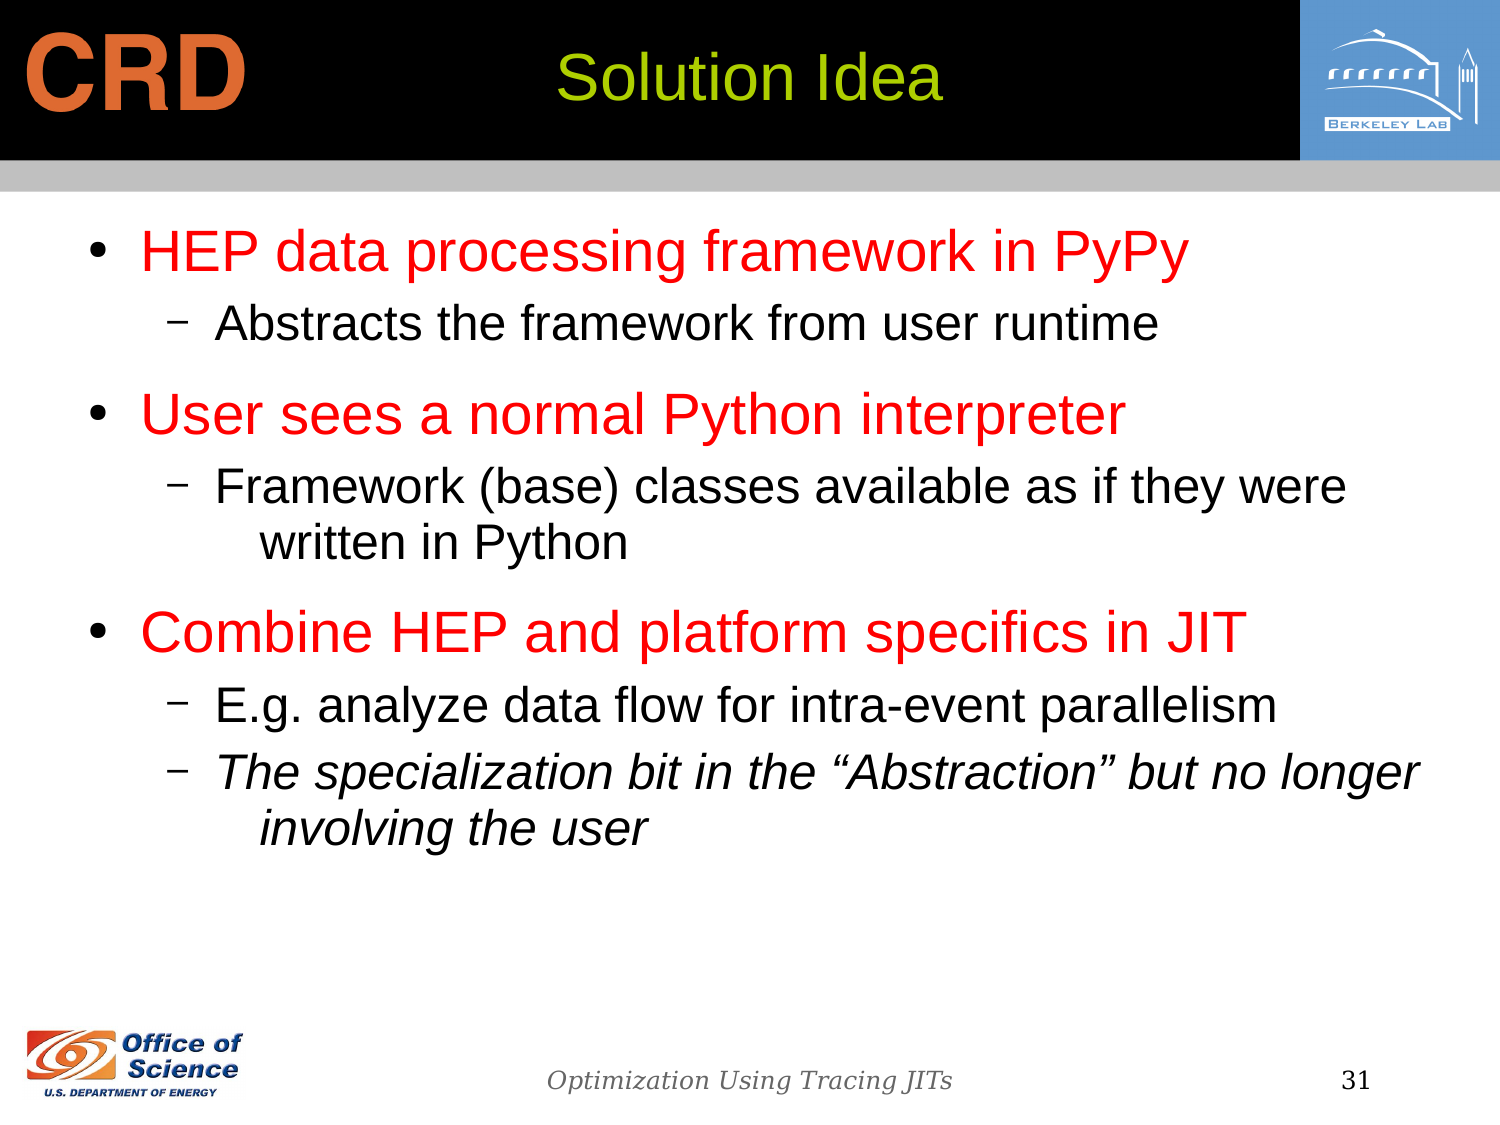

# Solution Idea
HEP data processing framework in PyPy
Abstracts the framework from user runtime
User sees a normal Python interpreter
Framework (base) classes available as if they were written in Python
Combine HEP and platform specifics in JIT
E.g. analyze data flow for intra-event parallelism
The specialization bit in the “Abstraction” but no longer involving the user
Optimization Using Tracing JITs
31